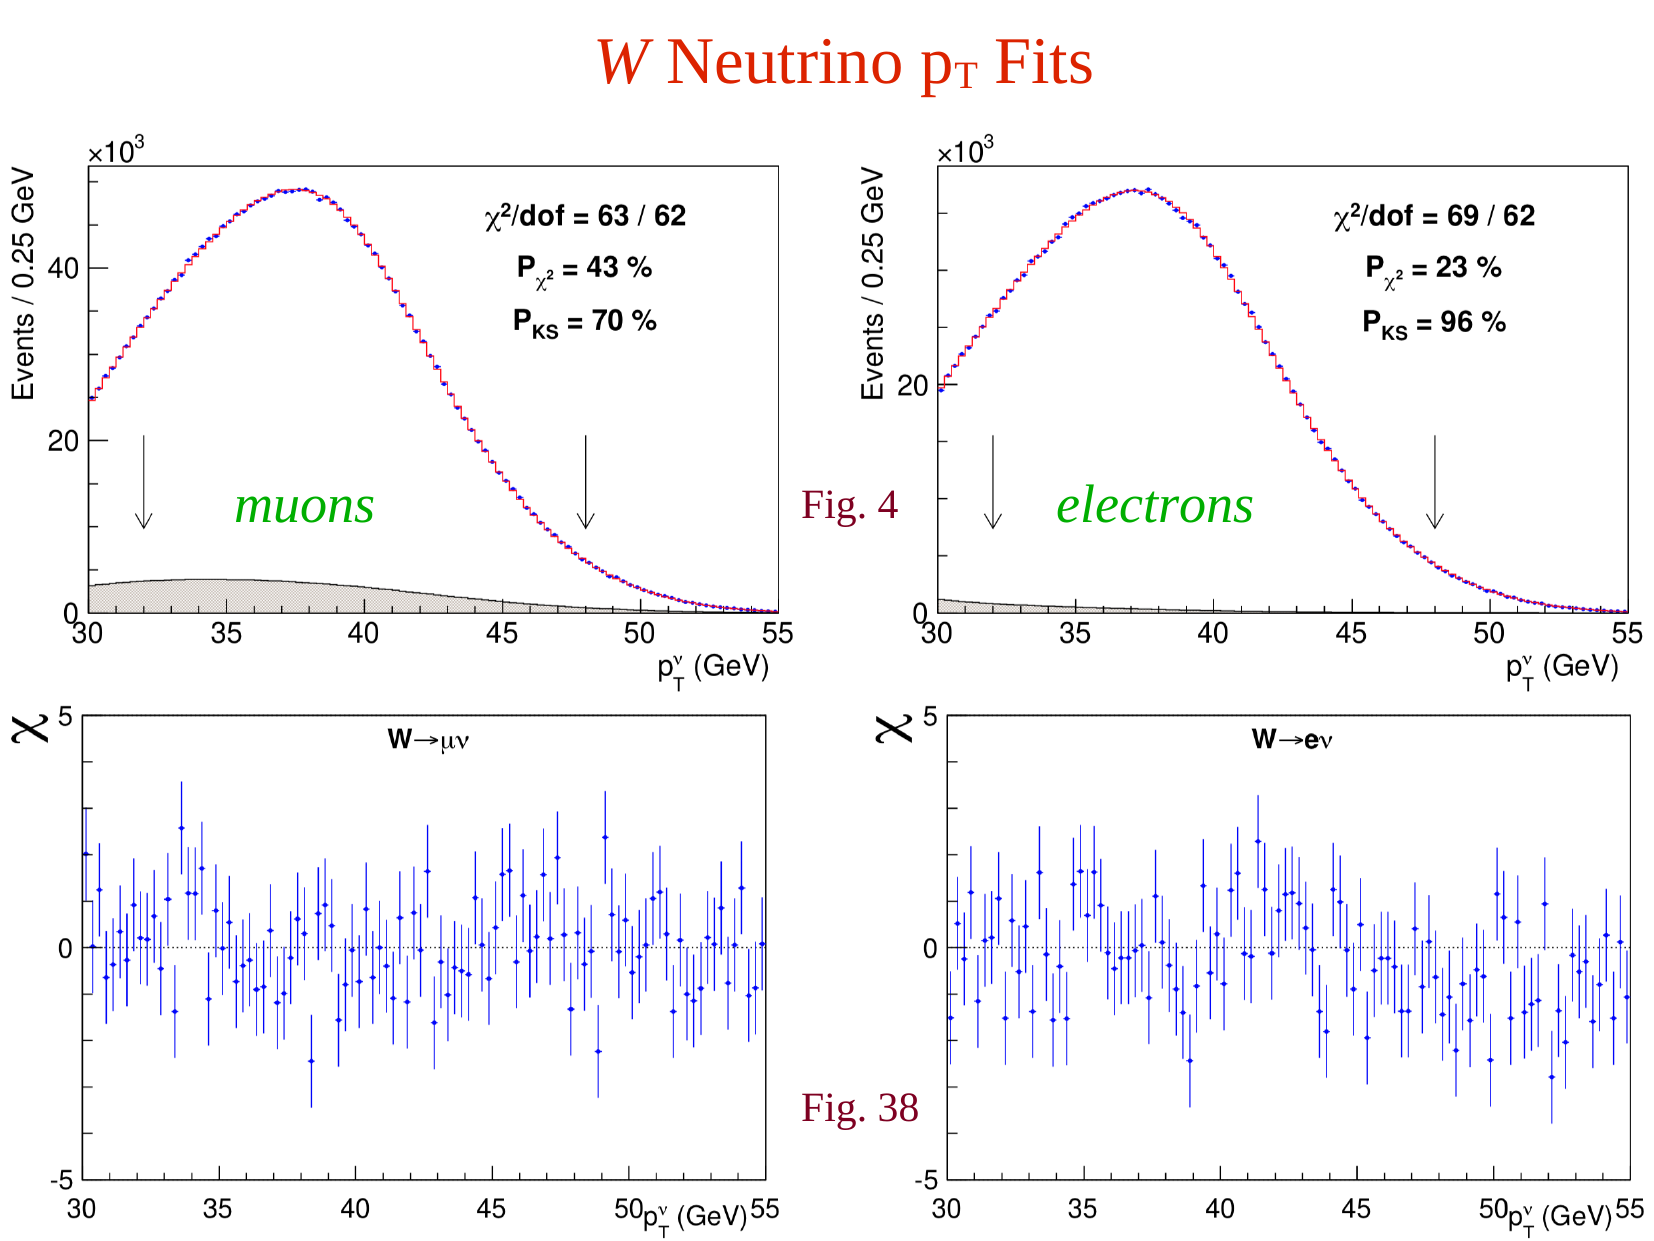

# W Neutrino pT Fits
muons
electrons
Fig. 4
Fig. 38
A. V. Kotwal, JLab Users Meeting, 6/14/22